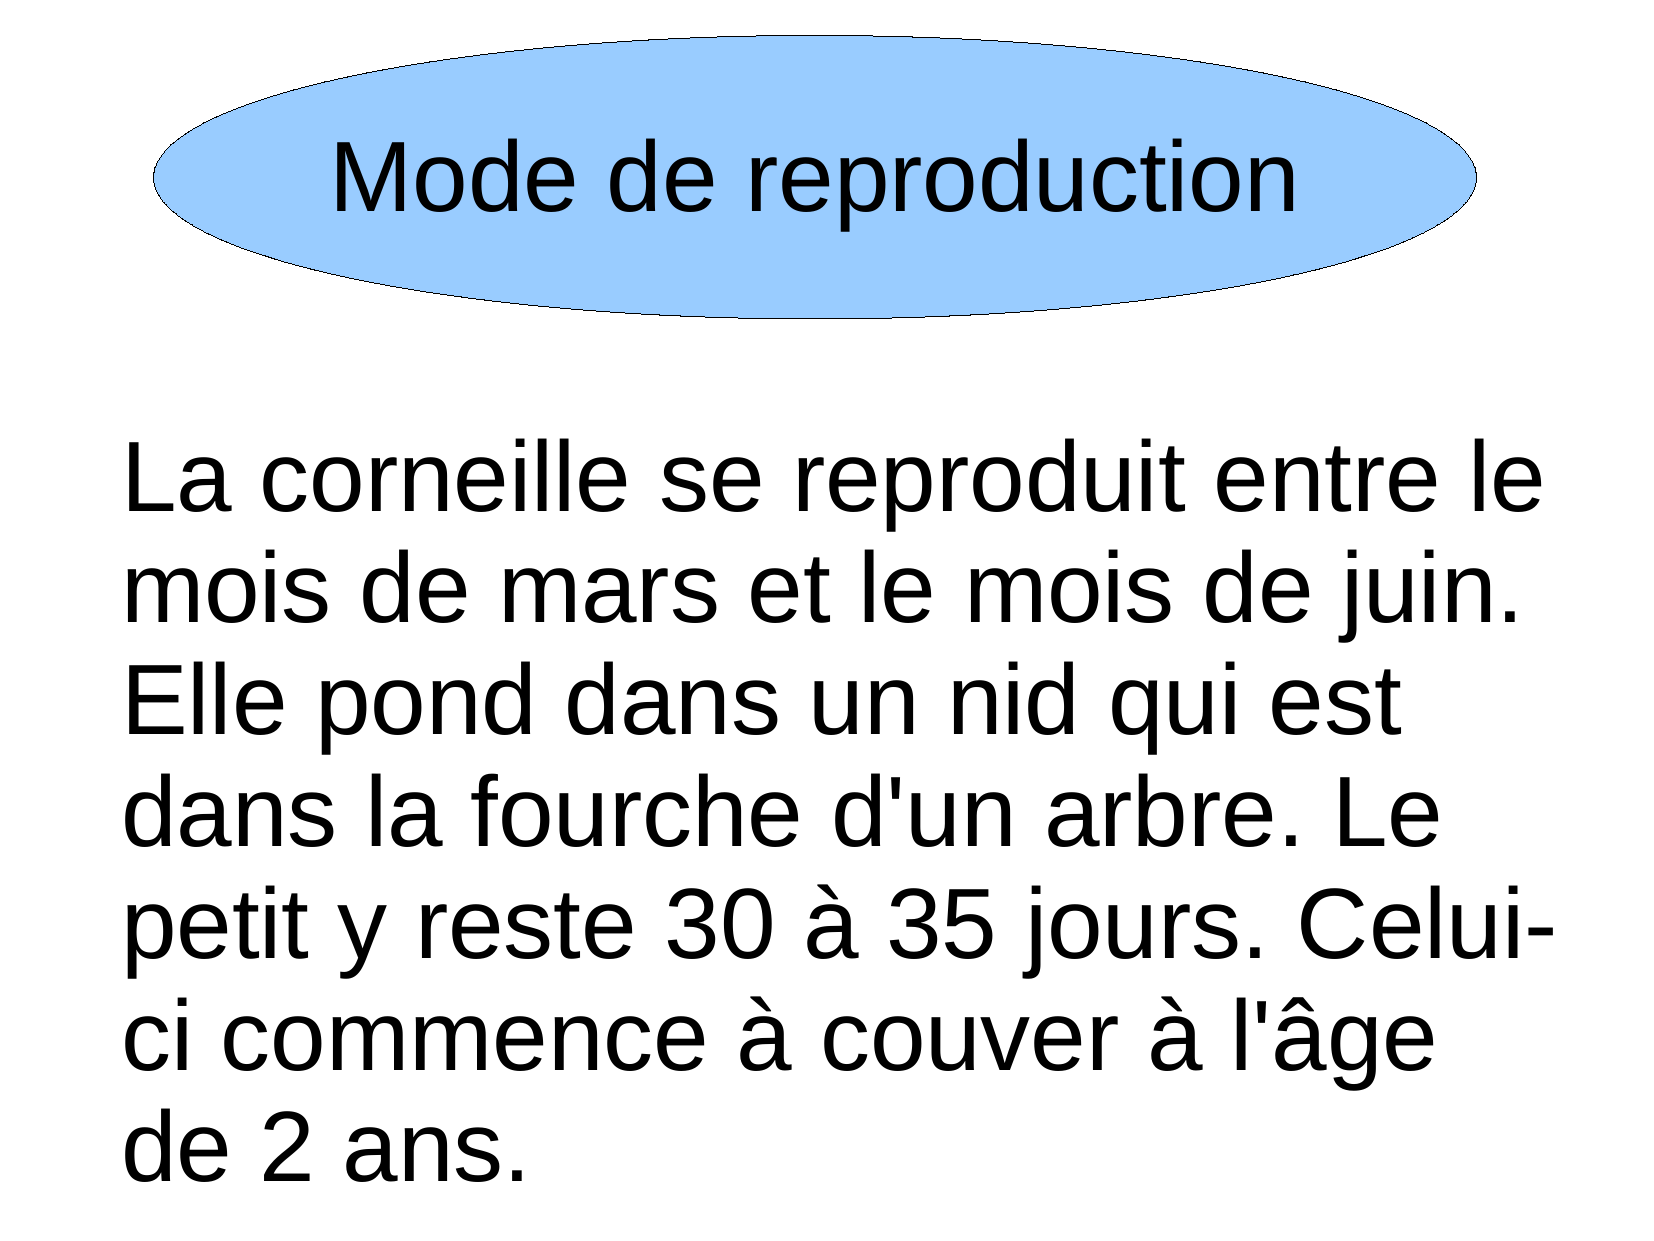

Mode de reproduction
La corneille se reproduit entre le mois de mars et le mois de juin. Elle pond dans un nid qui est dans la fourche d'un arbre. Le petit y reste 30 à 35 jours. Celui-ci commence à couver à l'âge de 2 ans.